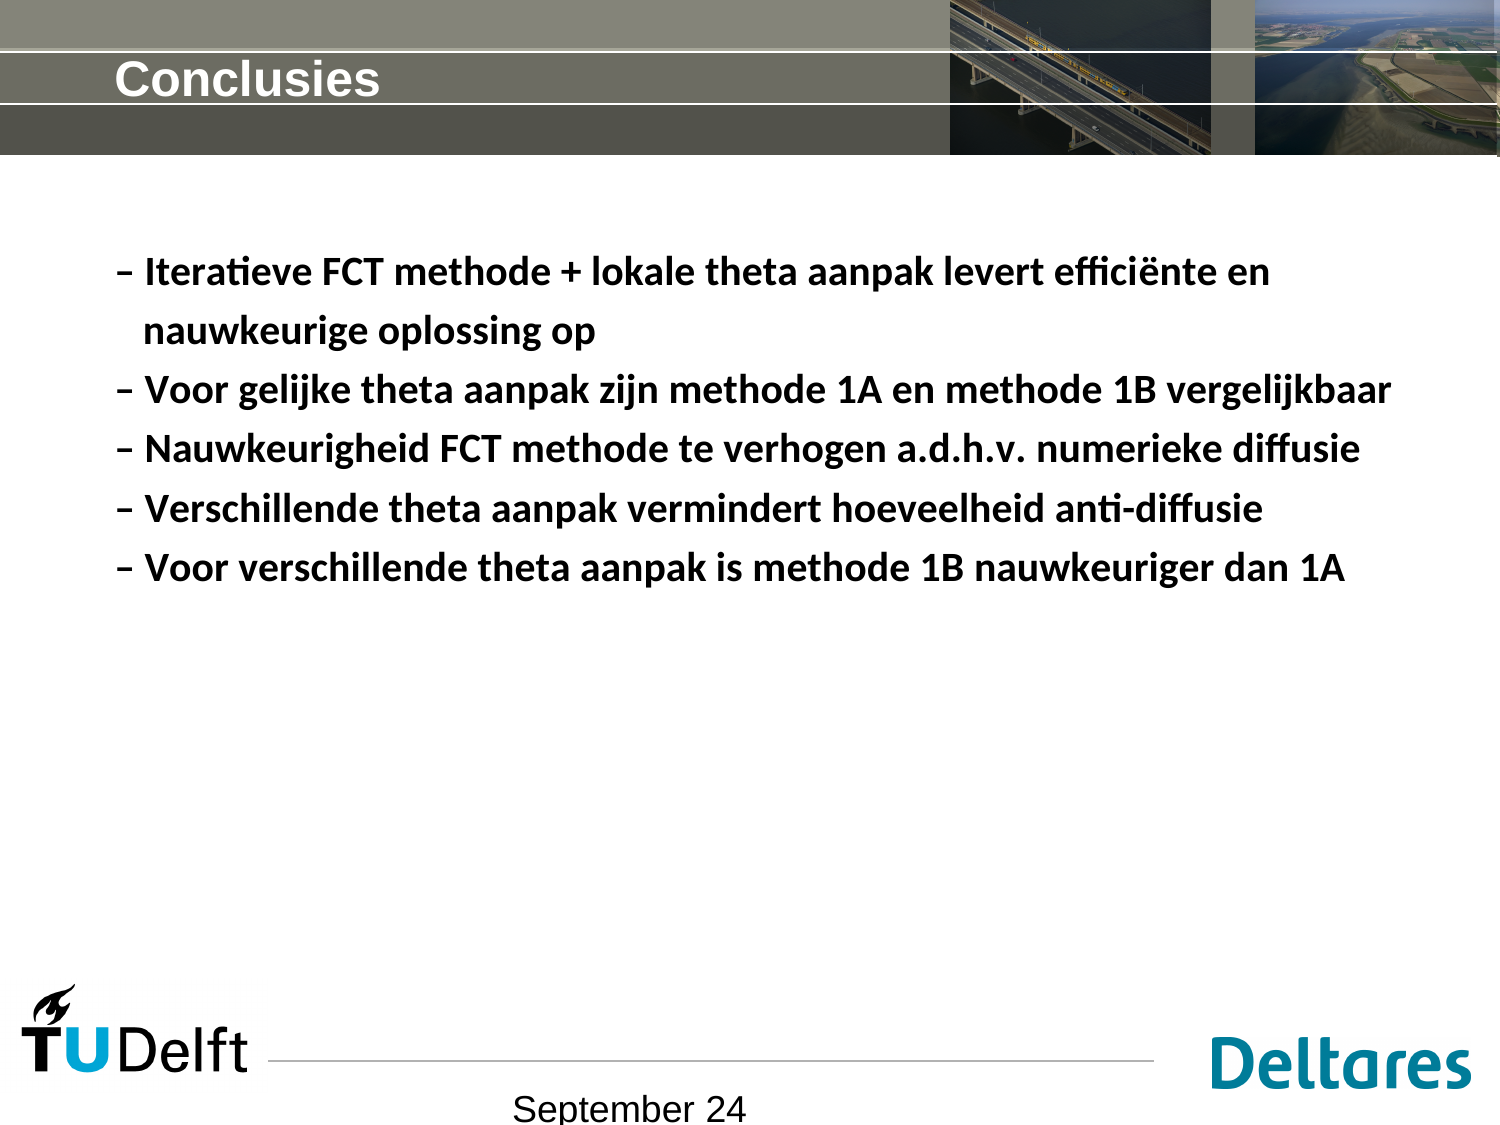

# Conclusies
– Iteratieve FCT methode + lokale theta aanpak levert efficiënte en
 nauwkeurige oplossing op
– Voor gelijke theta aanpak zijn methode 1A en methode 1B vergelijkbaar
– Nauwkeurigheid FCT methode te verhogen a.d.h.v. numerieke diffusie
– Verschillende theta aanpak vermindert hoeveelheid anti-diffusie
– Voor verschillende theta aanpak is methode 1B nauwkeuriger dan 1A